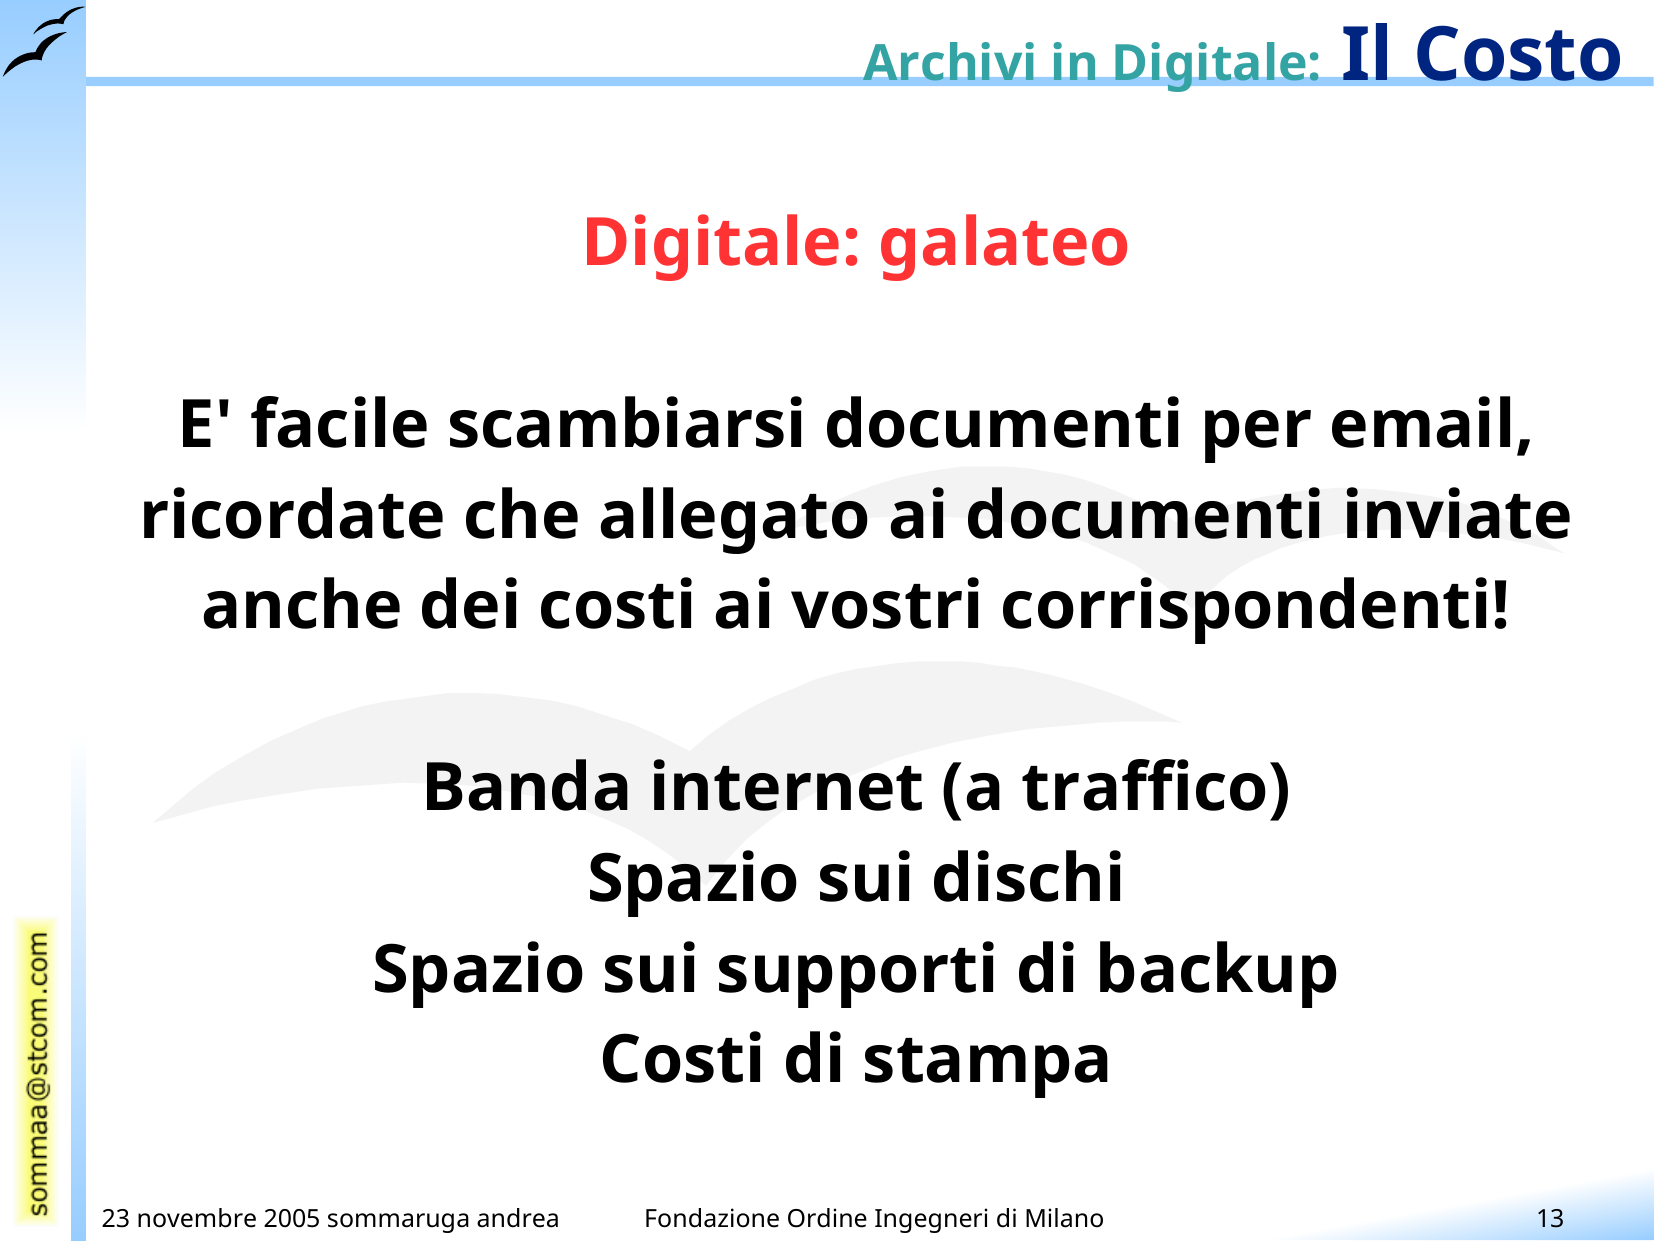

# Archivi in Digitale: Il Costo
Digitale: galateo
E' facile scambiarsi documenti per email, ricordate che allegato ai documenti inviate anche dei costi ai vostri corrispondenti!
Banda internet (a traffico)
Spazio sui dischi
Spazio sui supporti di backup
Costi di stampa